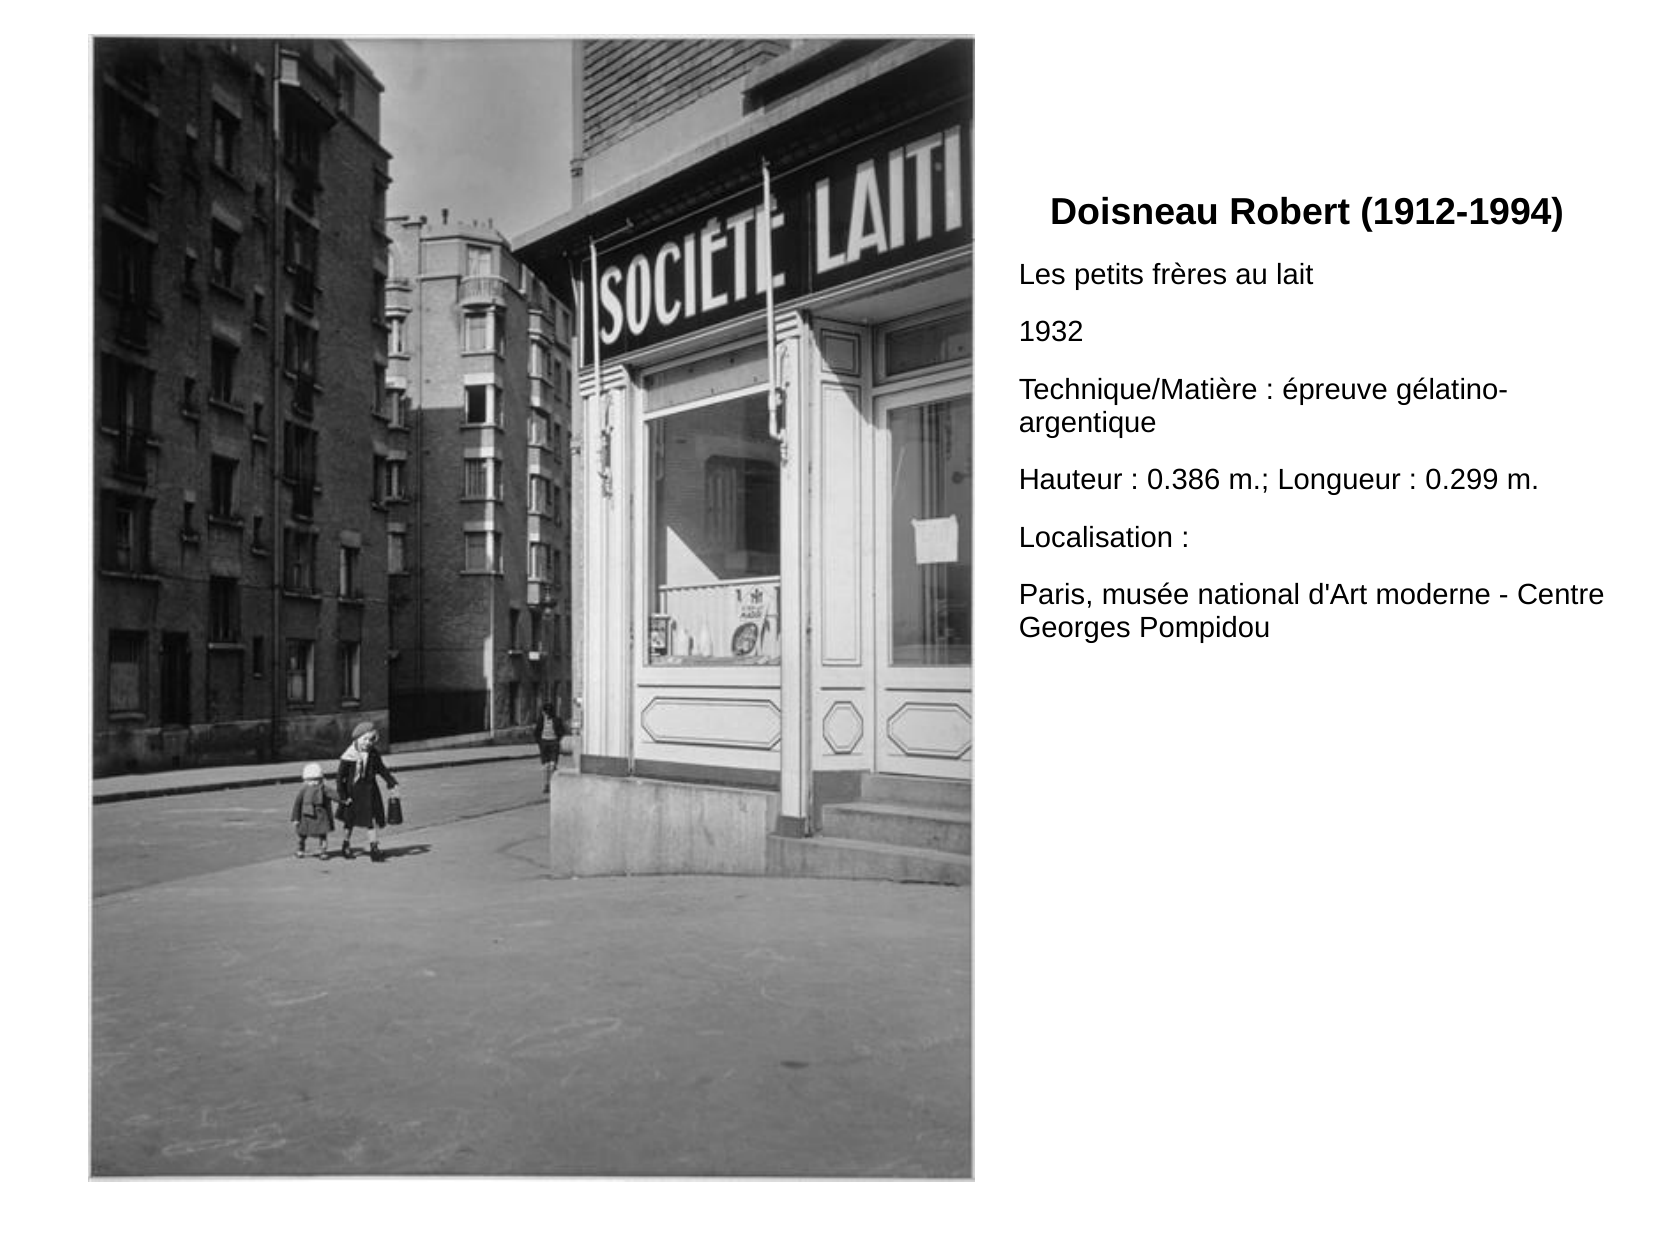

Doisneau Robert (1912-1994)
Les petits frères au lait
1932
Technique/Matière : épreuve gélatino-argentique
Hauteur : 0.386 m.; Longueur : 0.299 m.
Localisation :
Paris, musée national d'Art moderne - Centre Georges Pompidou